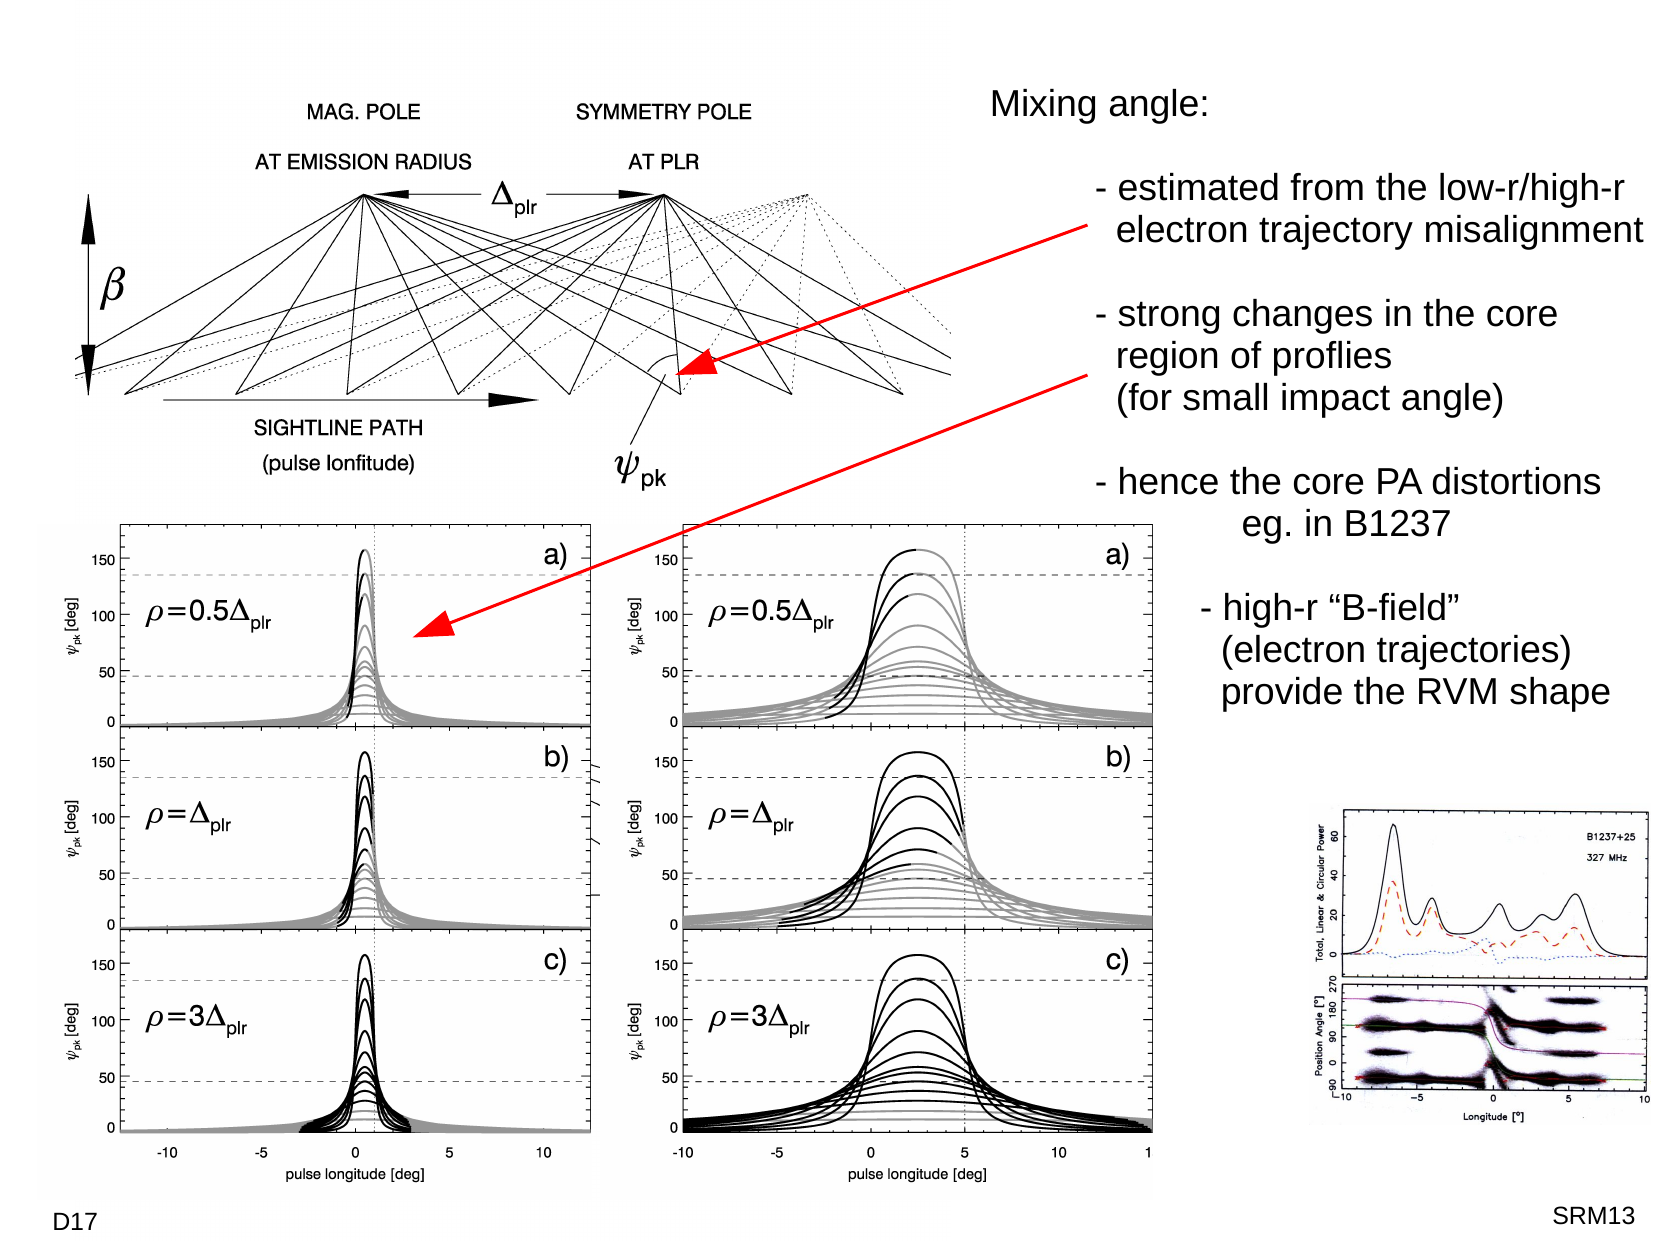

Mixing angle:
 - estimated from the low-r/high-r
 electron trajectory misalignment
 - strong changes in the core
 region of proflies
 (for small impact angle)
 - hence the core PA distortions
 eg. in B1237
 - high-r “B-field”
 (electron trajectories)
 provide the RVM shape
SRM13
D17